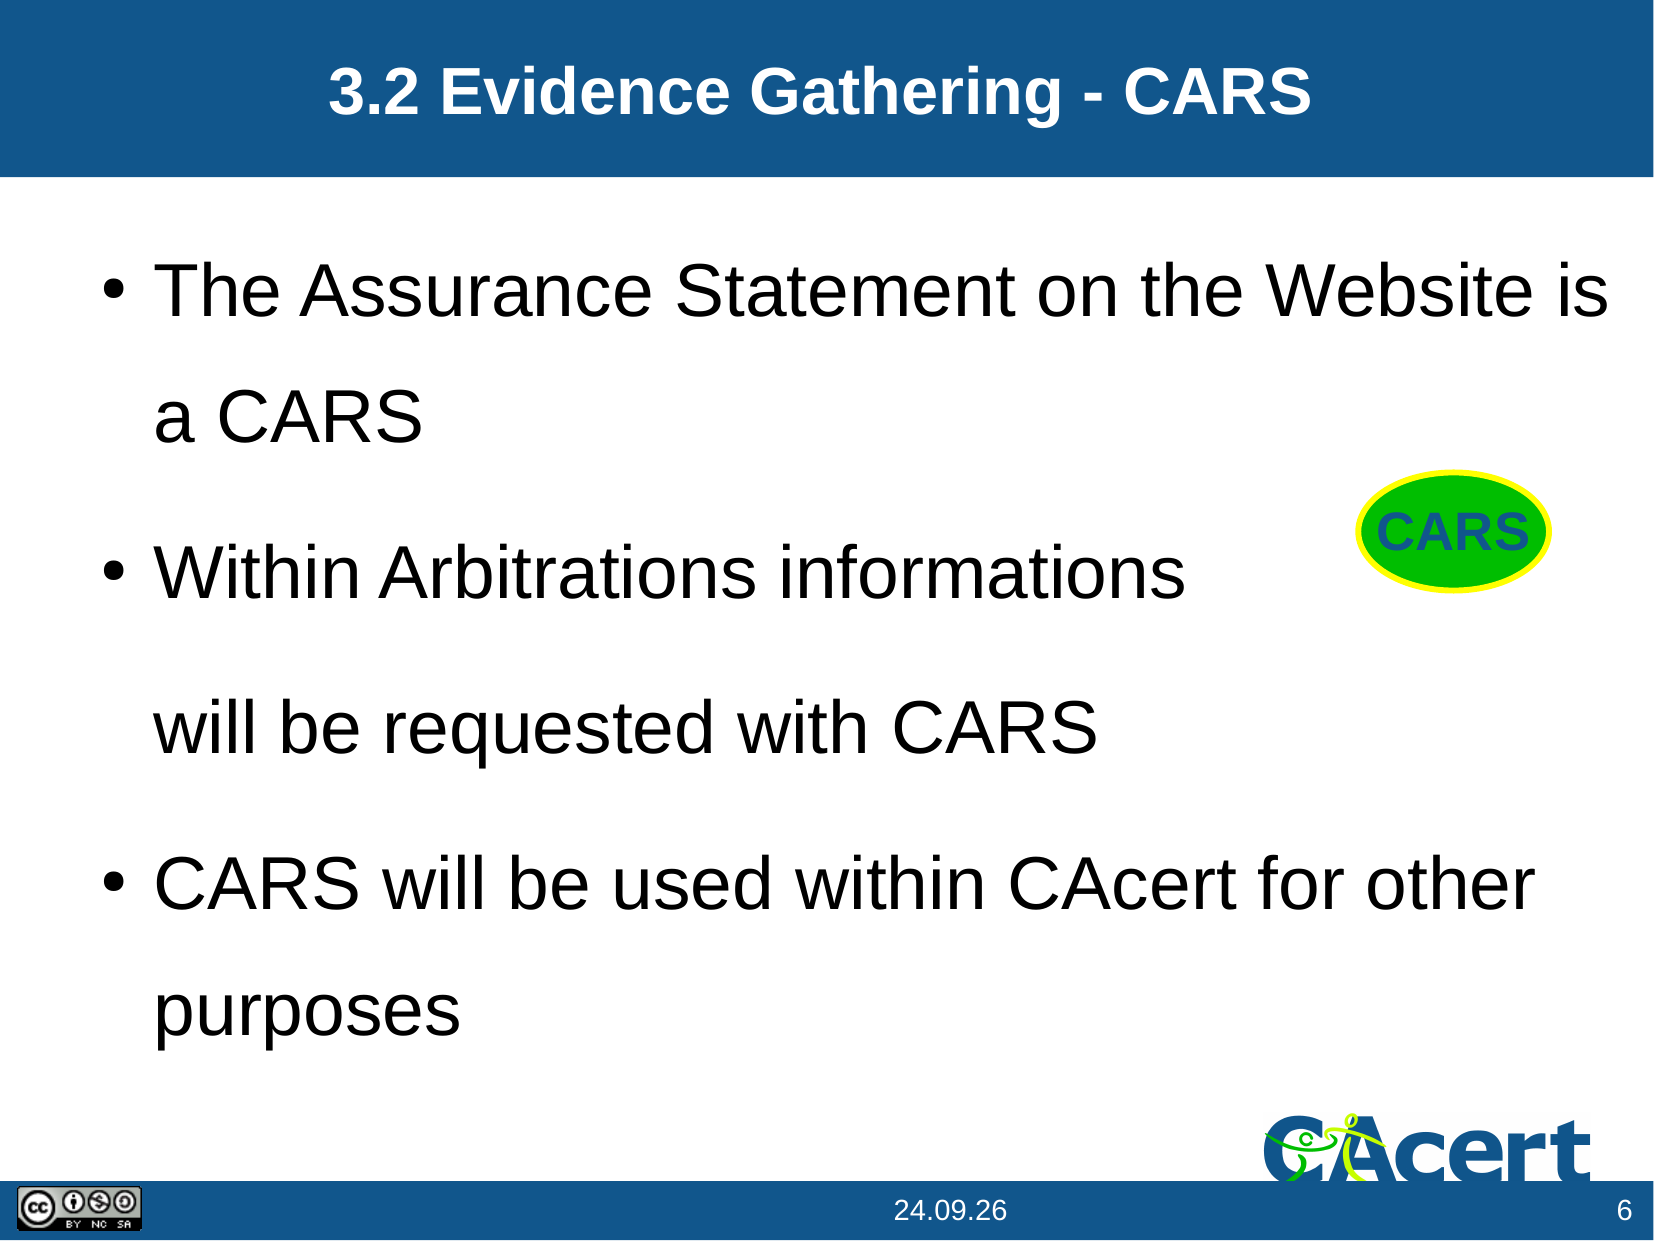

# 3.2 Evidence Gathering - CARS
The Assurance Statement on the Website is a CARS
Within Arbitrations informations
will be requested with CARS
CARS will be used within CAcert for other purposes
CARS